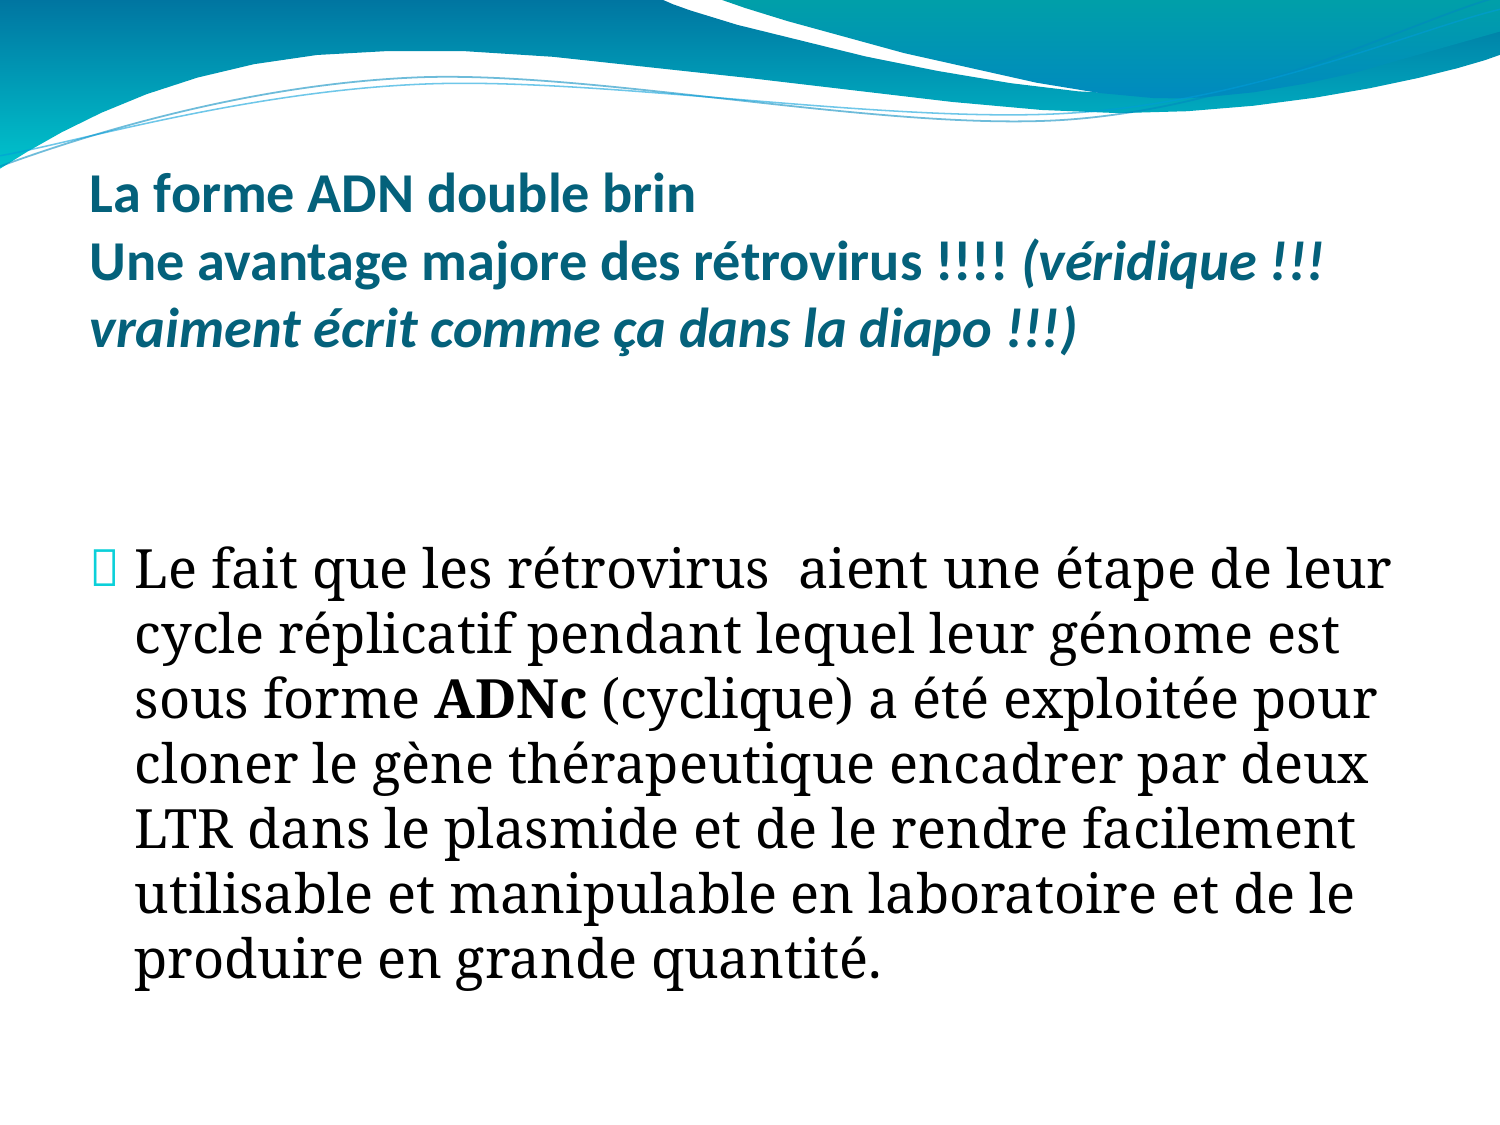

# La forme ADN double brin Une avantage majore des rétrovirus !!!! (véridique !!! vraiment écrit comme ça dans la diapo !!!)
Le fait que les rétrovirus aient une étape de leur cycle réplicatif pendant lequel leur génome est sous forme ADNc (cyclique) a été exploitée pour cloner le gène thérapeutique encadrer par deux LTR dans le plasmide et de le rendre facilement utilisable et manipulable en laboratoire et de le produire en grande quantité.